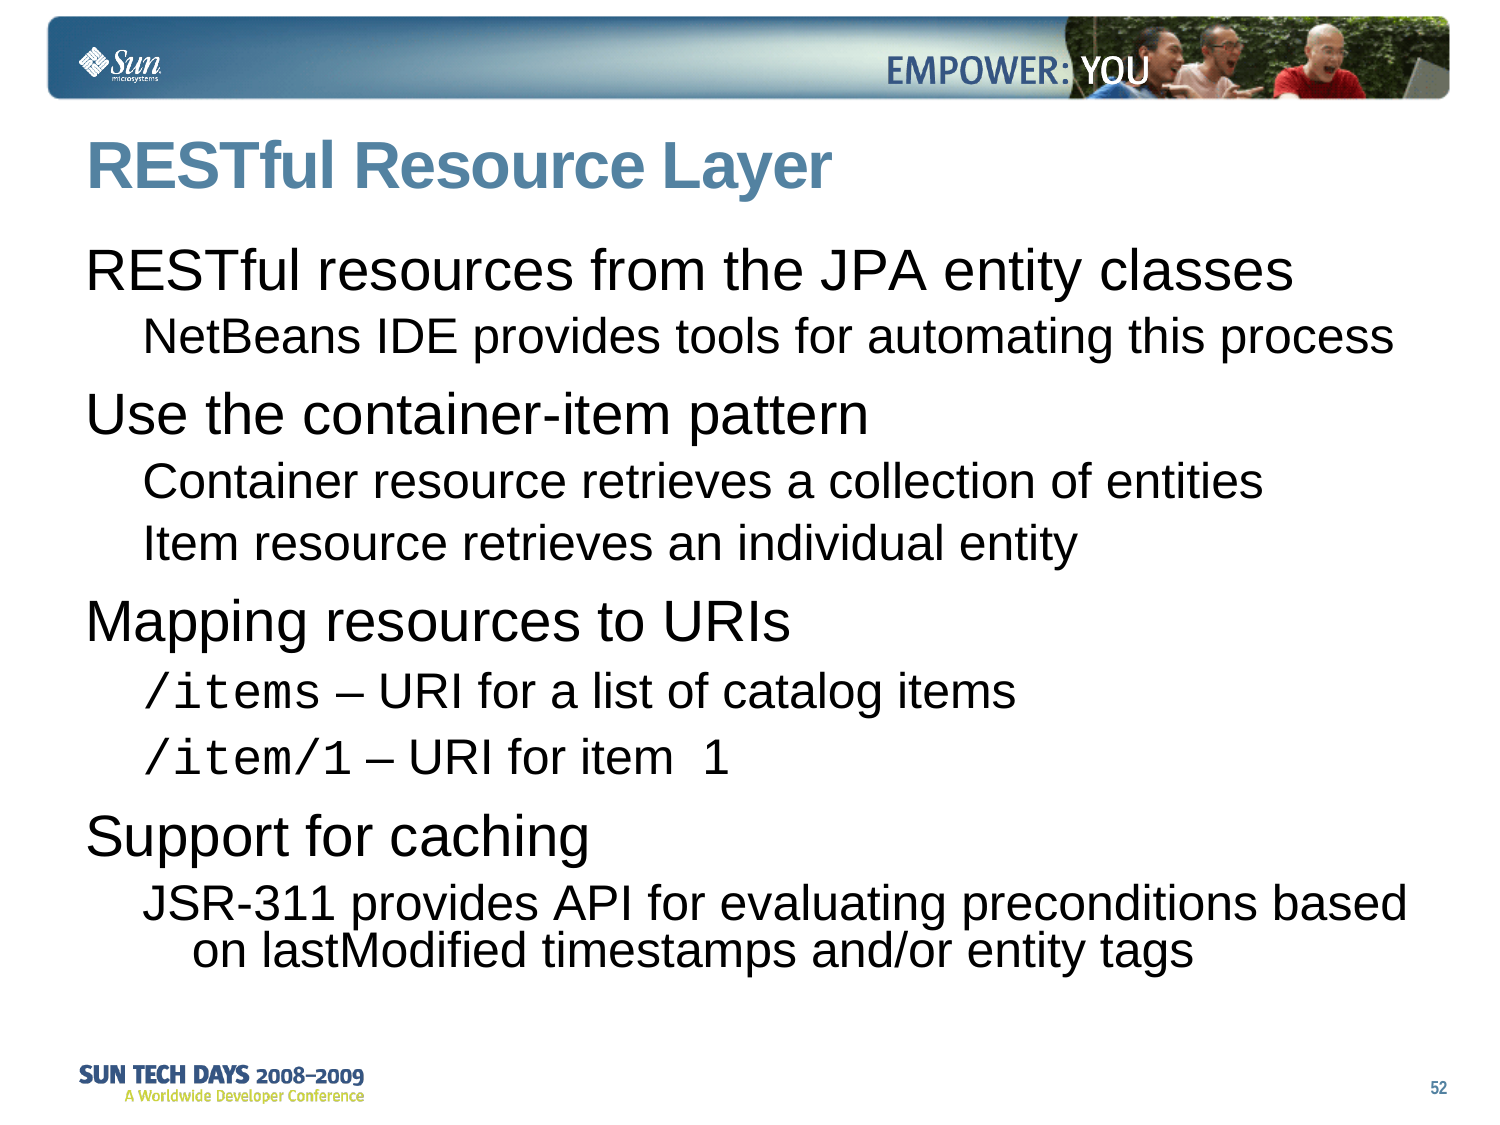

# RESTful Resource Layer
RESTful resources from the JPA entity classes
NetBeans IDE provides tools for automating this process
Use the container-item pattern
Container resource retrieves a collection of entities
Item resource retrieves an individual entity
Mapping resources to URIs
/items – URI for a list of catalog items
/item/1 – URI for item 1
Support for caching
JSR-311 provides API for evaluating preconditions based on lastModified timestamps and/or entity tags